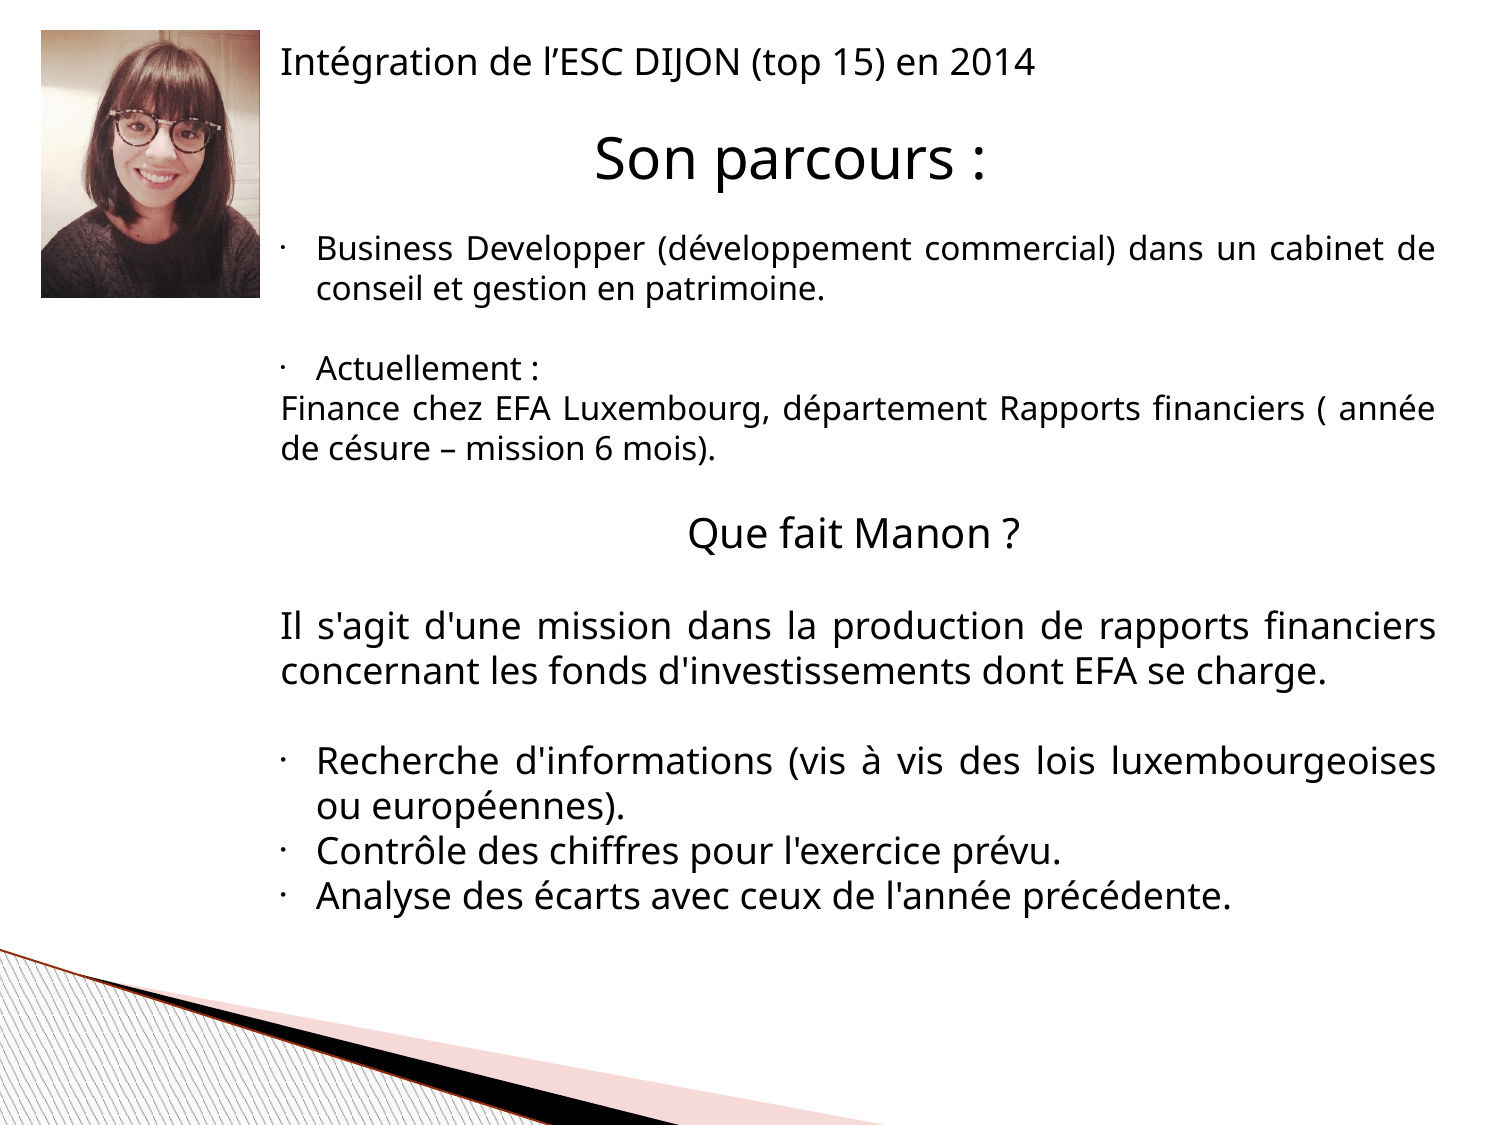

Intégration de l’ESC DIJON (top 15) en 2014
Son parcours :
Business Developper (développement commercial) dans un cabinet de conseil et gestion en patrimoine.
Actuellement :
Finance chez EFA Luxembourg, département Rapports financiers ( année de césure – mission 6 mois).
Que fait Manon ?
Il s'agit d'une mission dans la production de rapports financiers concernant les fonds d'investissements dont EFA se charge.
Recherche d'informations (vis à vis des lois luxembourgeoises ou européennes).
Contrôle des chiffres pour l'exercice prévu.
Analyse des écarts avec ceux de l'année précédente.